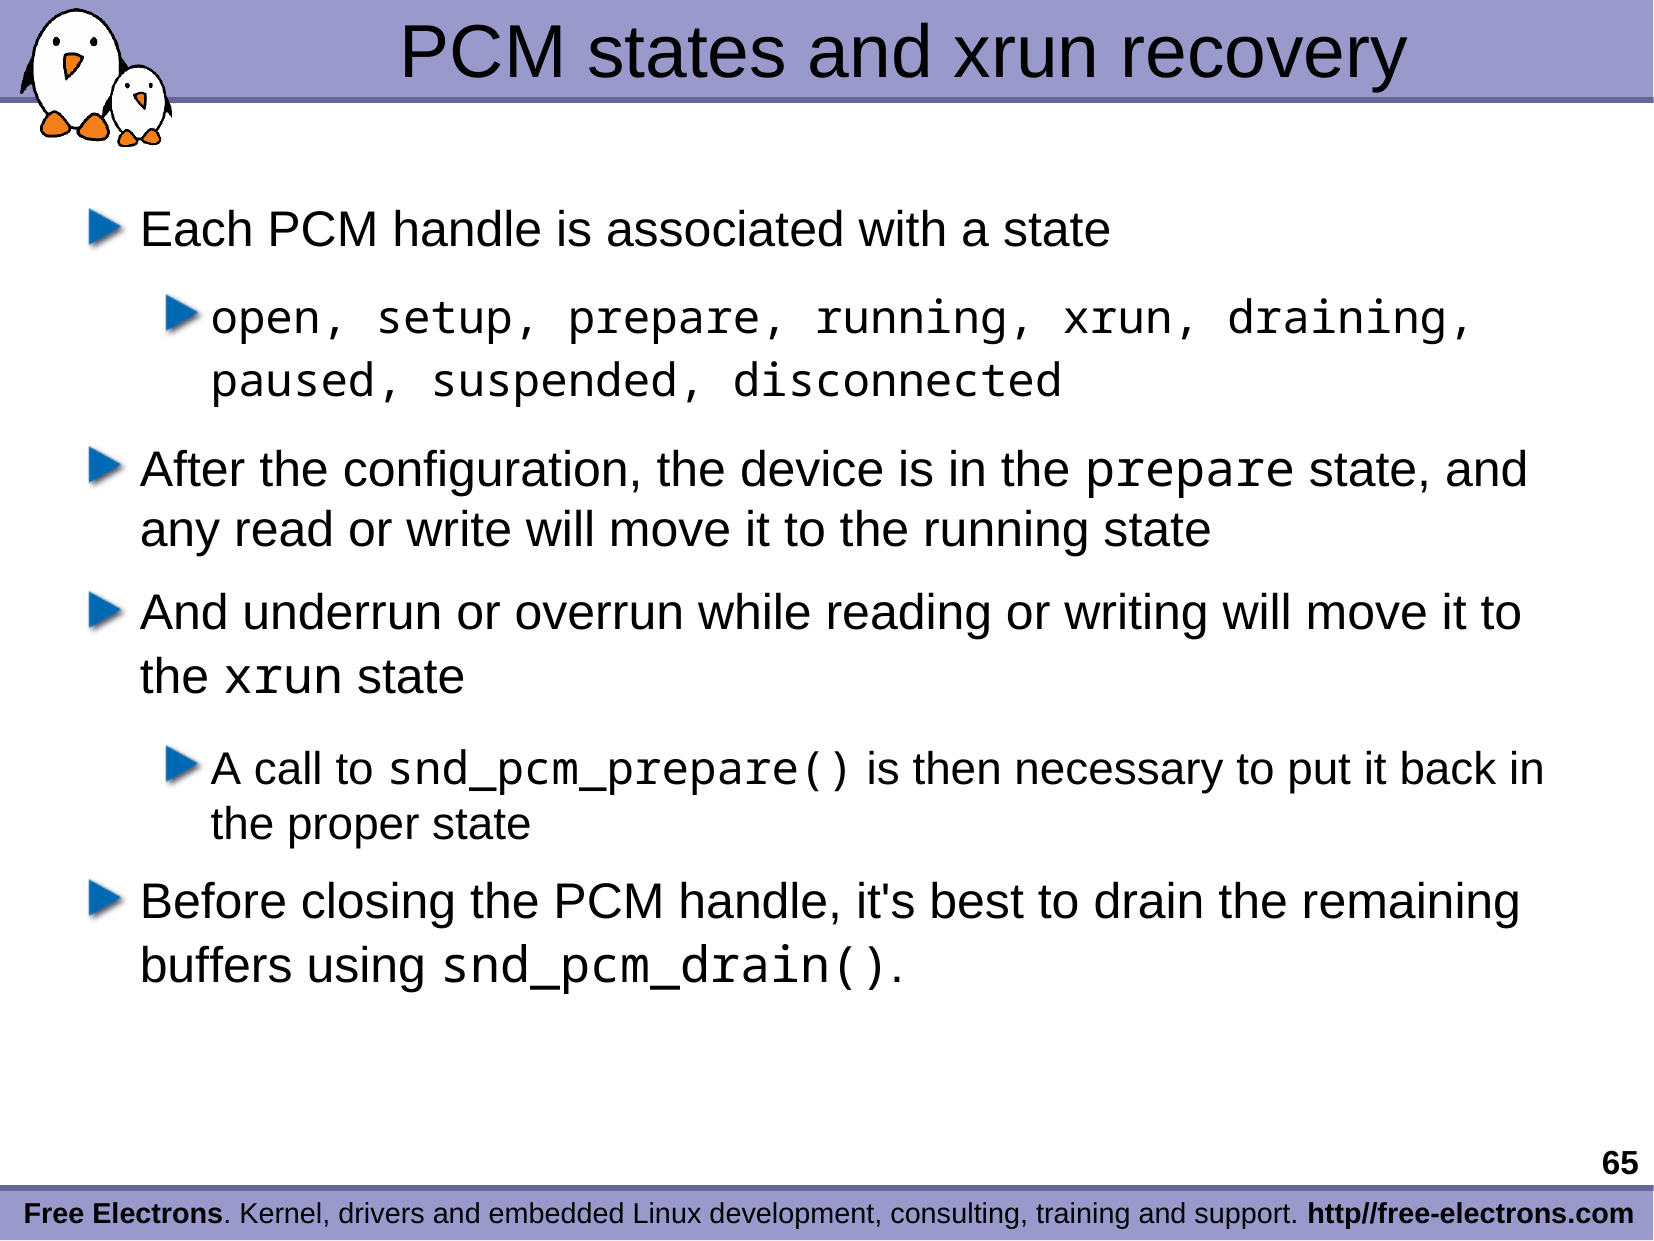

# PCM states and xrun recovery
Each PCM handle is associated with a state
open, setup, prepare, running, xrun, draining, paused, suspended, disconnected
After the configuration, the device is in the prepare state, and any read or write will move it to the running state
And underrun or overrun while reading or writing will move it to the xrun state
A call to snd_pcm_prepare() is then necessary to put it back in the proper state
Before closing the PCM handle, it's best to drain the remaining buffers using snd_pcm_drain().